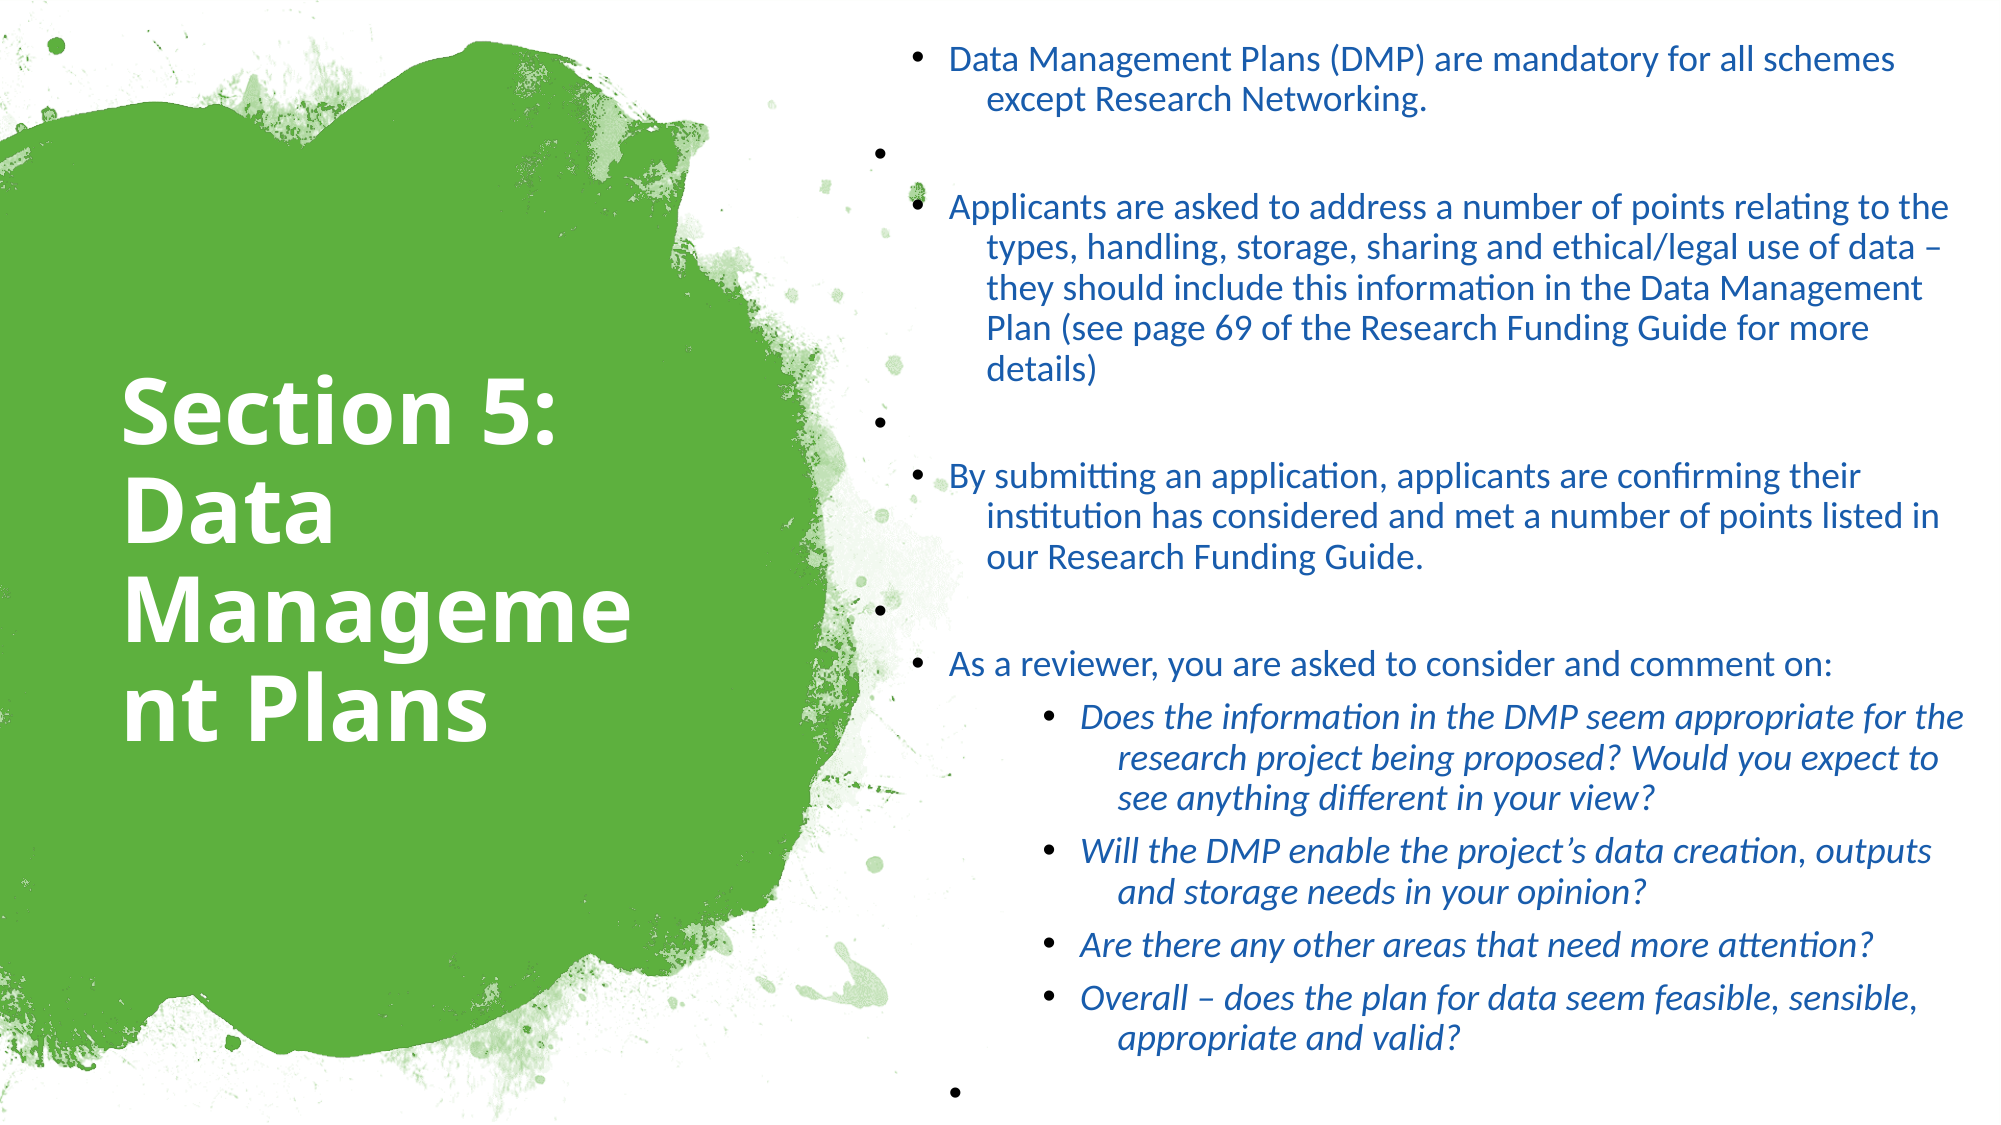

Data Management Plans (DMP) are mandatory for all schemes except Research Networking.
Applicants are asked to address a number of points relating to the types, handling, storage, sharing and ethical/legal use of data – they should include this information in the Data Management Plan (see page 69 of the Research Funding Guide for more details)
By submitting an application, applicants are confirming their institution has considered and met a number of points listed in our Research Funding Guide.
As a reviewer, you are asked to consider and comment on:
Does the information in the DMP seem appropriate for the research project being proposed? Would you expect to see anything different in your view?
Will the DMP enable the project’s data creation, outputs and storage needs in your opinion?
Are there any other areas that need more attention?
Overall – does the plan for data seem feasible, sensible, appropriate and valid?
Section 5: Data Management Plans